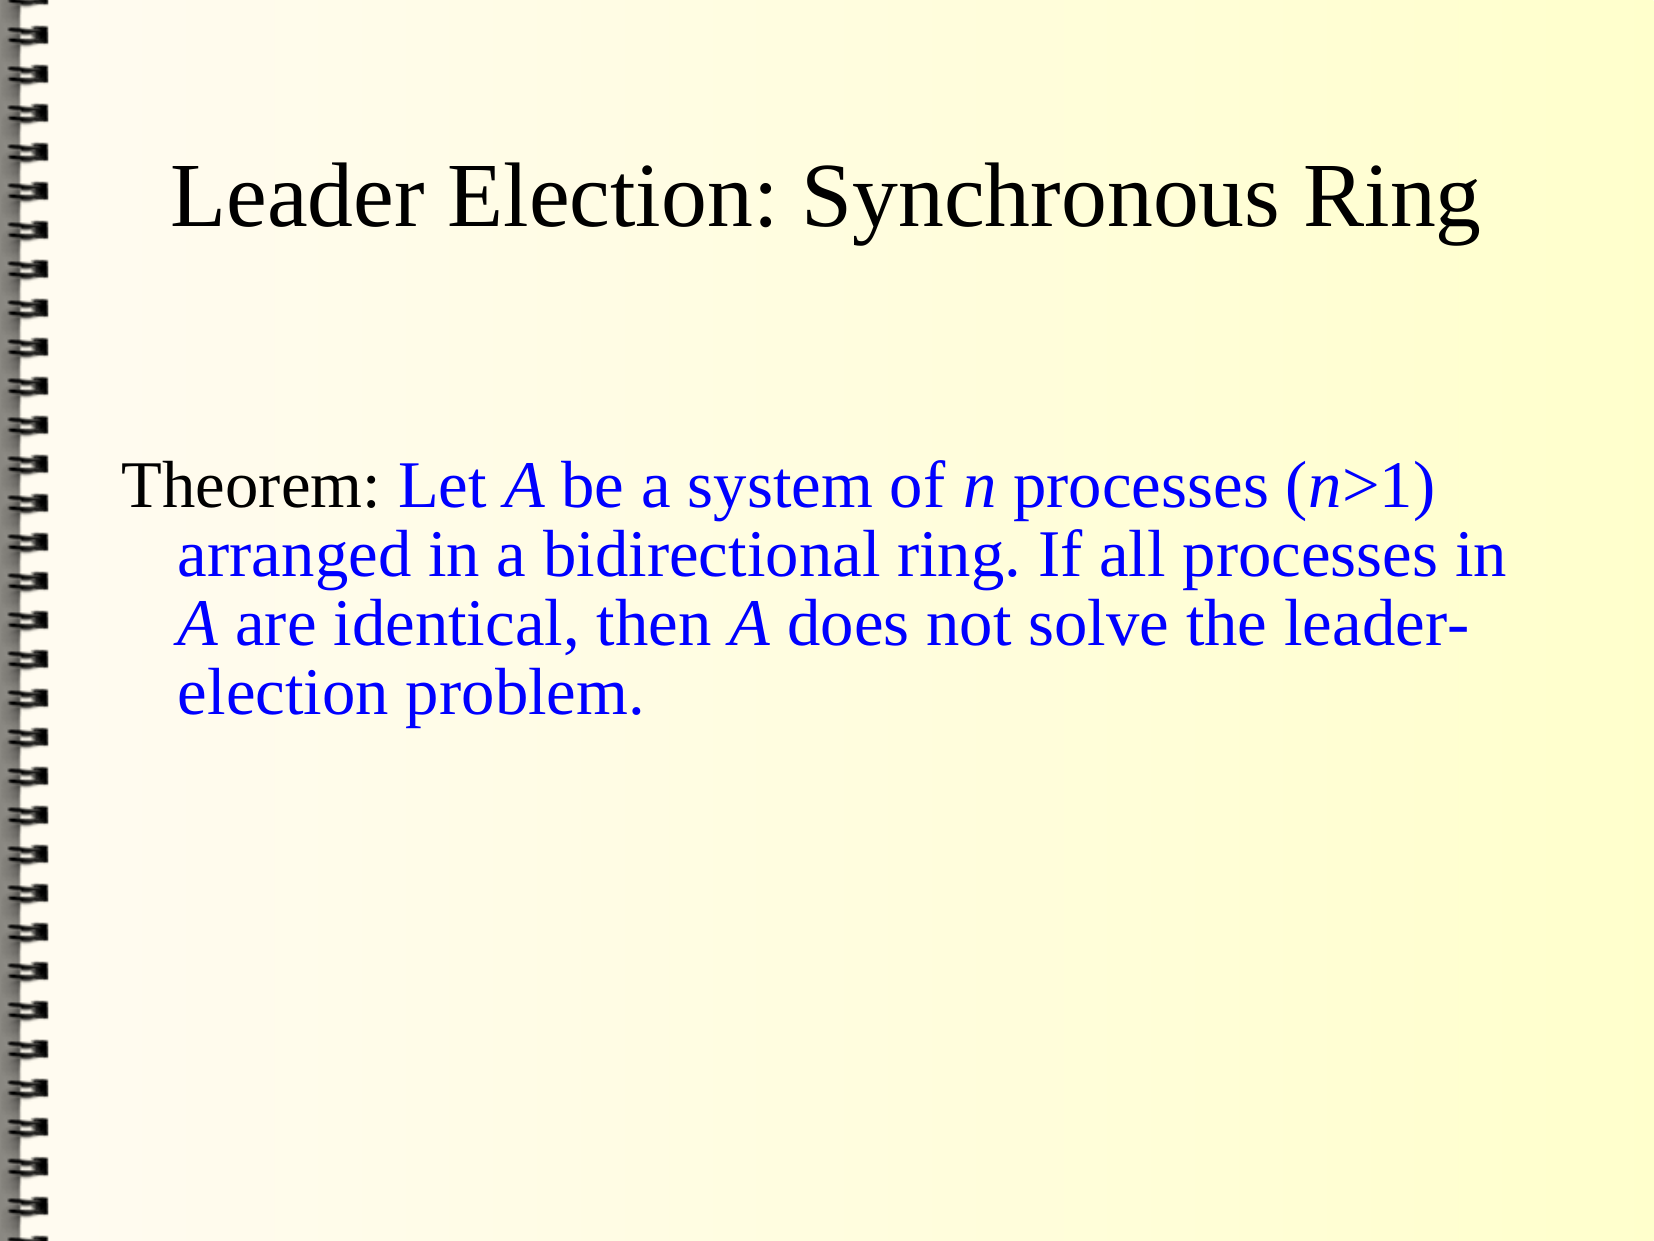

# Leader Election: Synchronous Ring
Theorem: Let A be a system of n processes (n>1) arranged in a bidirectional ring. If all processes in A are identical, then A does not solve the leader-election problem.